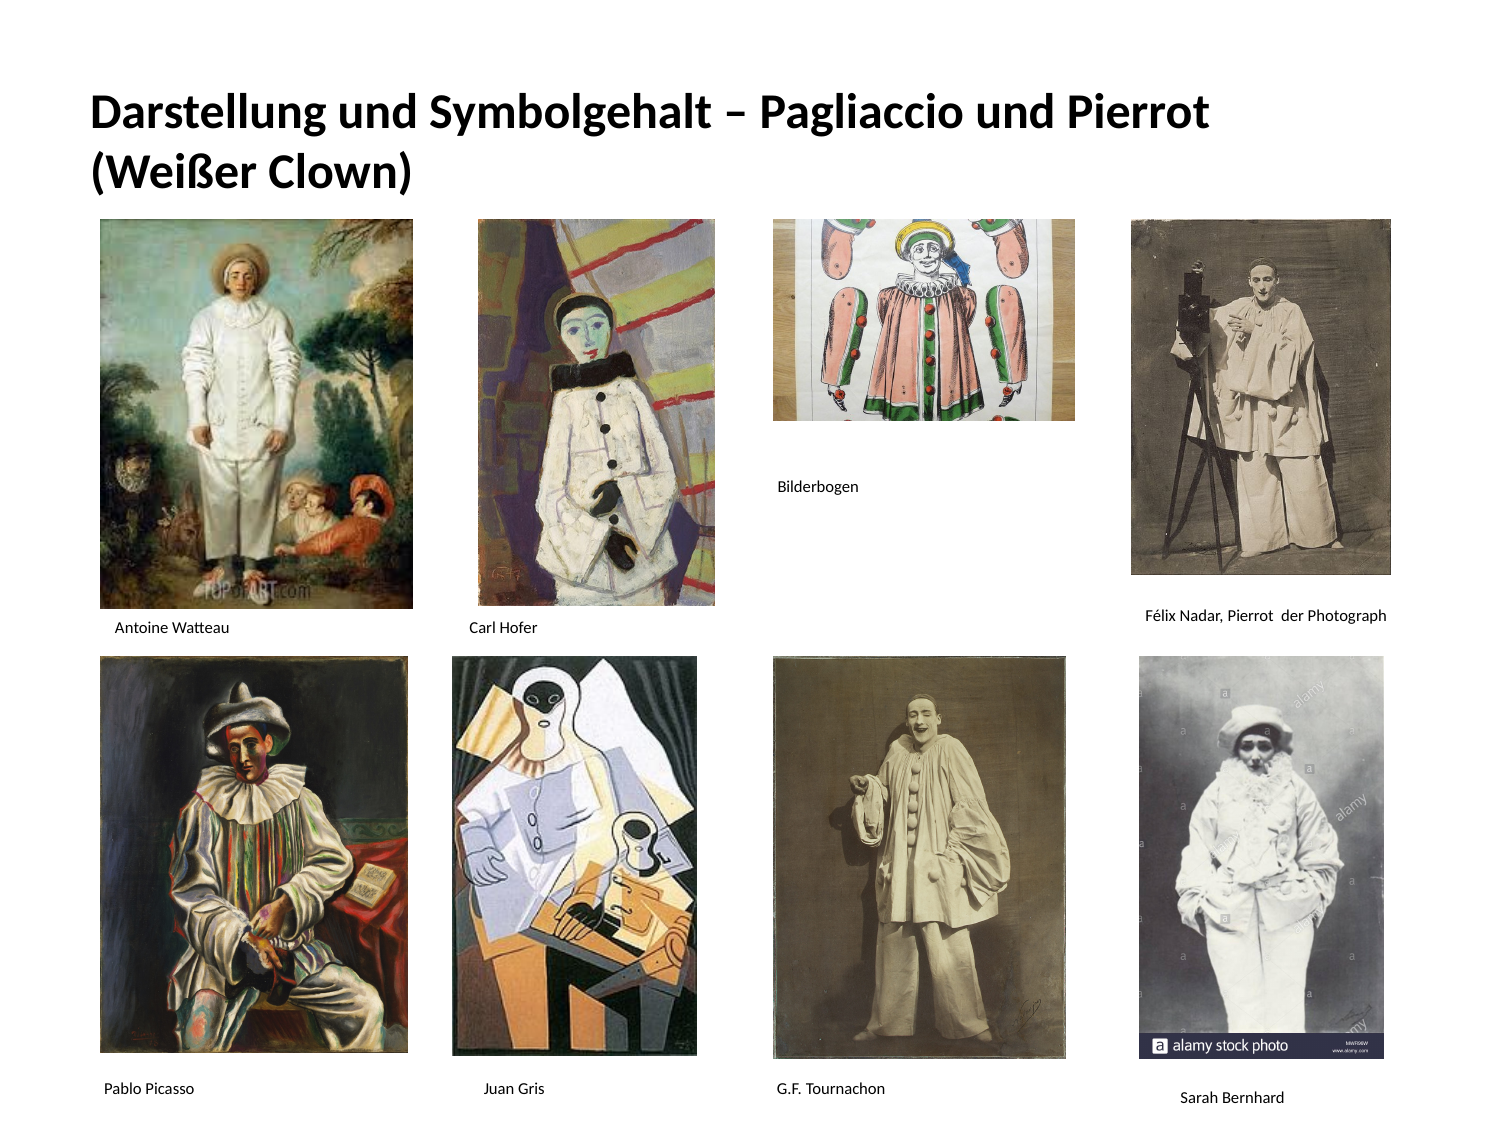

# Darstellung und Symbolgehalt – Pagliaccio und Pierrot (Weißer Clown)
Bilderbogen
Félix Nadar, Pierrot der Photograph
Antoine Watteau
Carl Hofer
Pablo Picasso
Juan Gris G.F. Tournachon
Sarah Bernhard